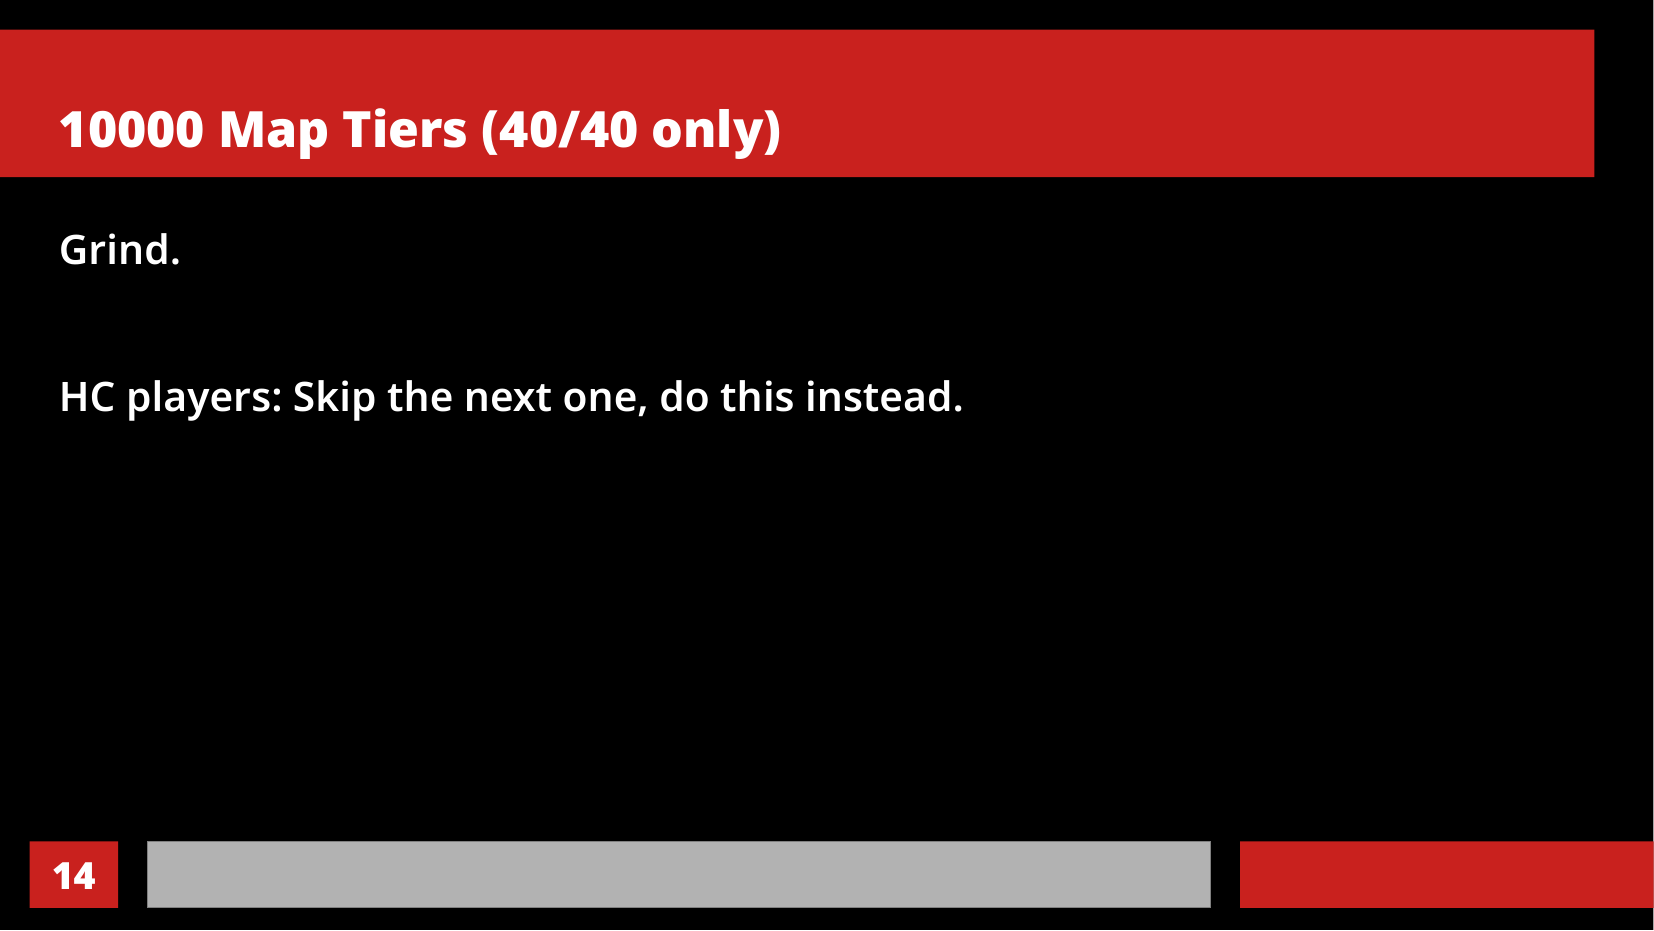

# 10000 Map Tiers (40/40 only)
Grind.
HC players: Skip the next one, do this instead.
14